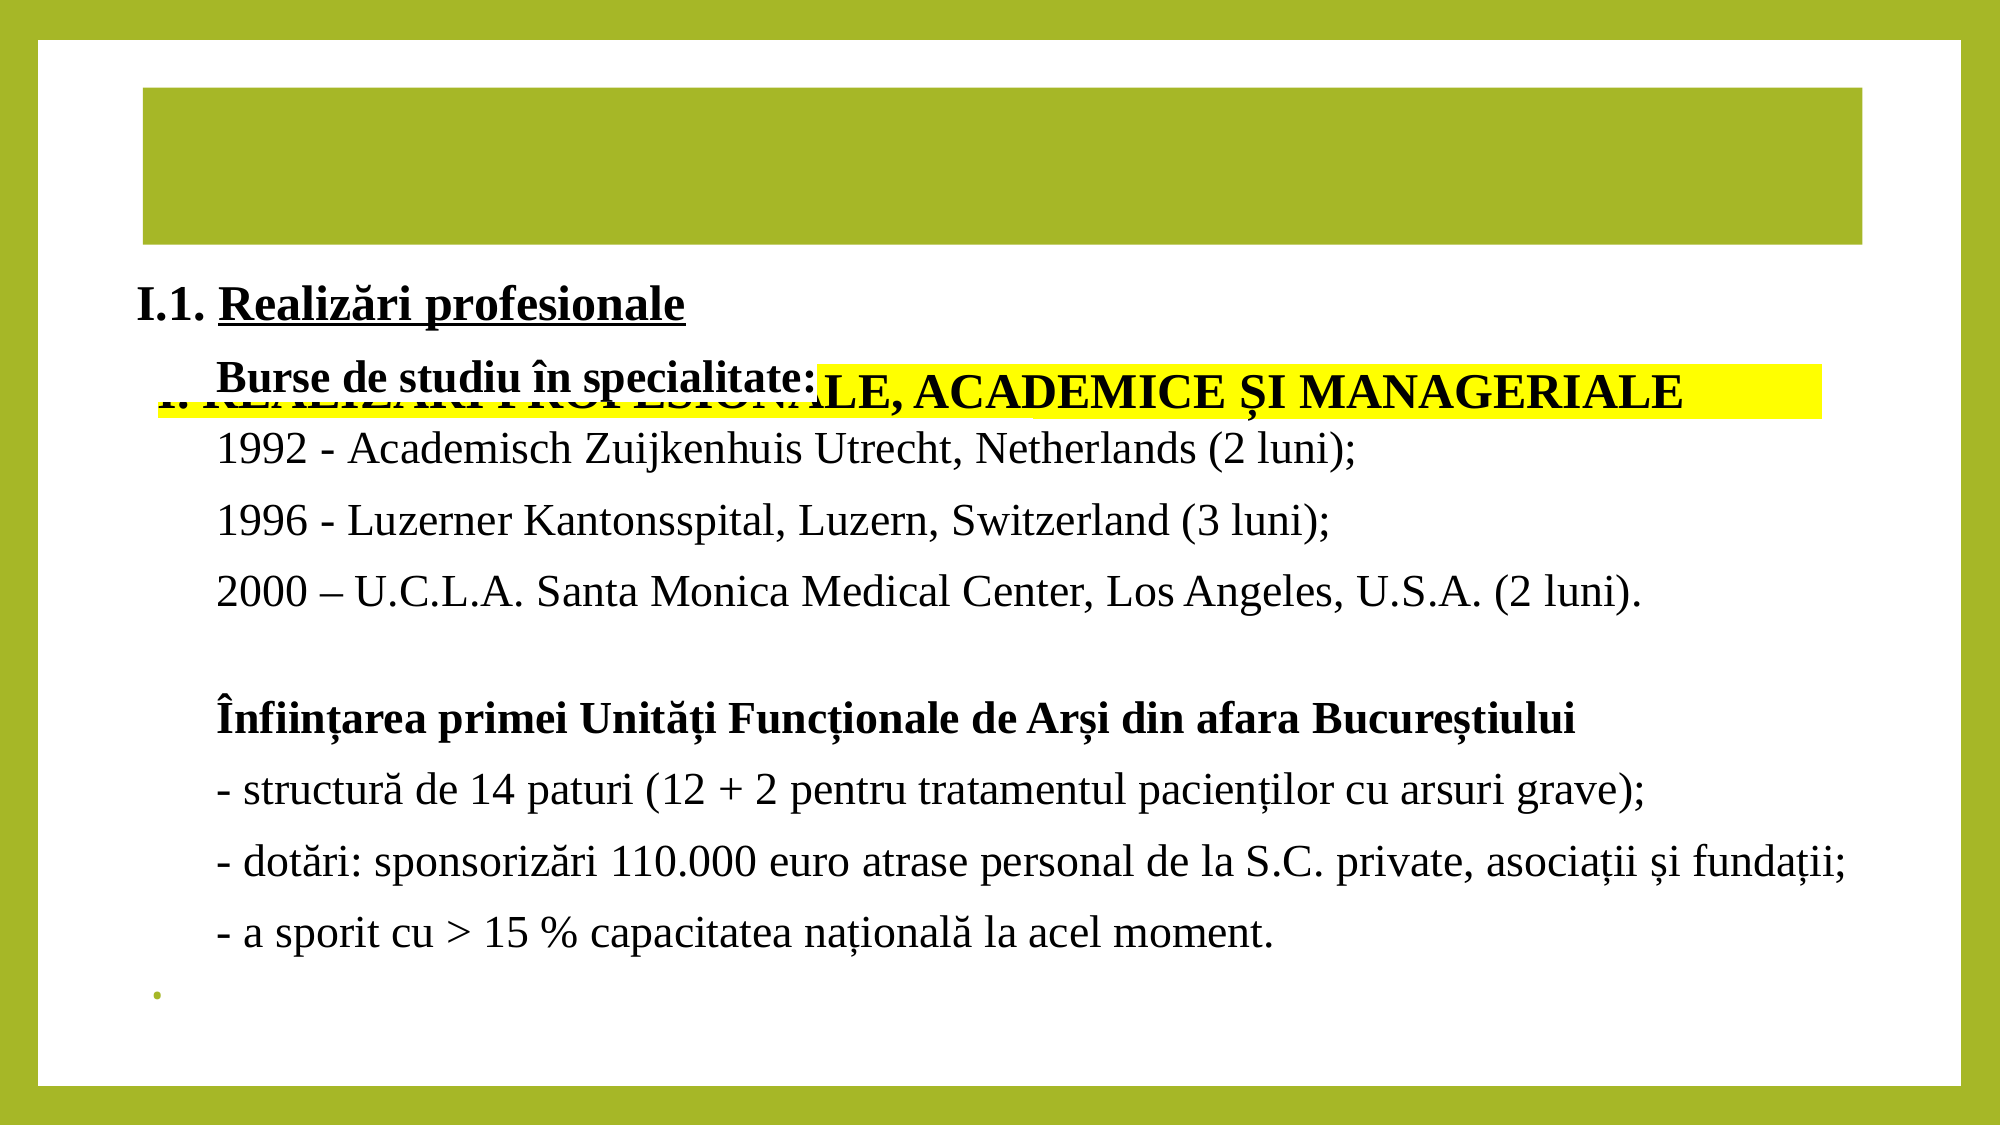

# I. REALIZĂRI PROFESIONALE, ACADEMICE ȘI MANAGERIALE
I.1. Realizări profesionale
 Burse de studiu în specialitate:
 1992 - Academisch Zuijkenhuis Utrecht, Netherlands (2 luni);
 1996 - Luzerner Kantonsspital, Luzern, Switzerland (3 luni);
 2000 – U.C.L.A. Santa Monica Medical Center, Los Angeles, U.S.A. (2 luni).
 Înființarea primei Unități Funcționale de Arși din afara Bucureștiului
 - structură de 14 paturi (12 + 2 pentru tratamentul pacienților cu arsuri grave);
 - dotări: sponsorizări 110.000 euro atrase personal de la S.C. private, asociații și fundații;
 - a sporit cu > 15 % capacitatea națională la acel moment.